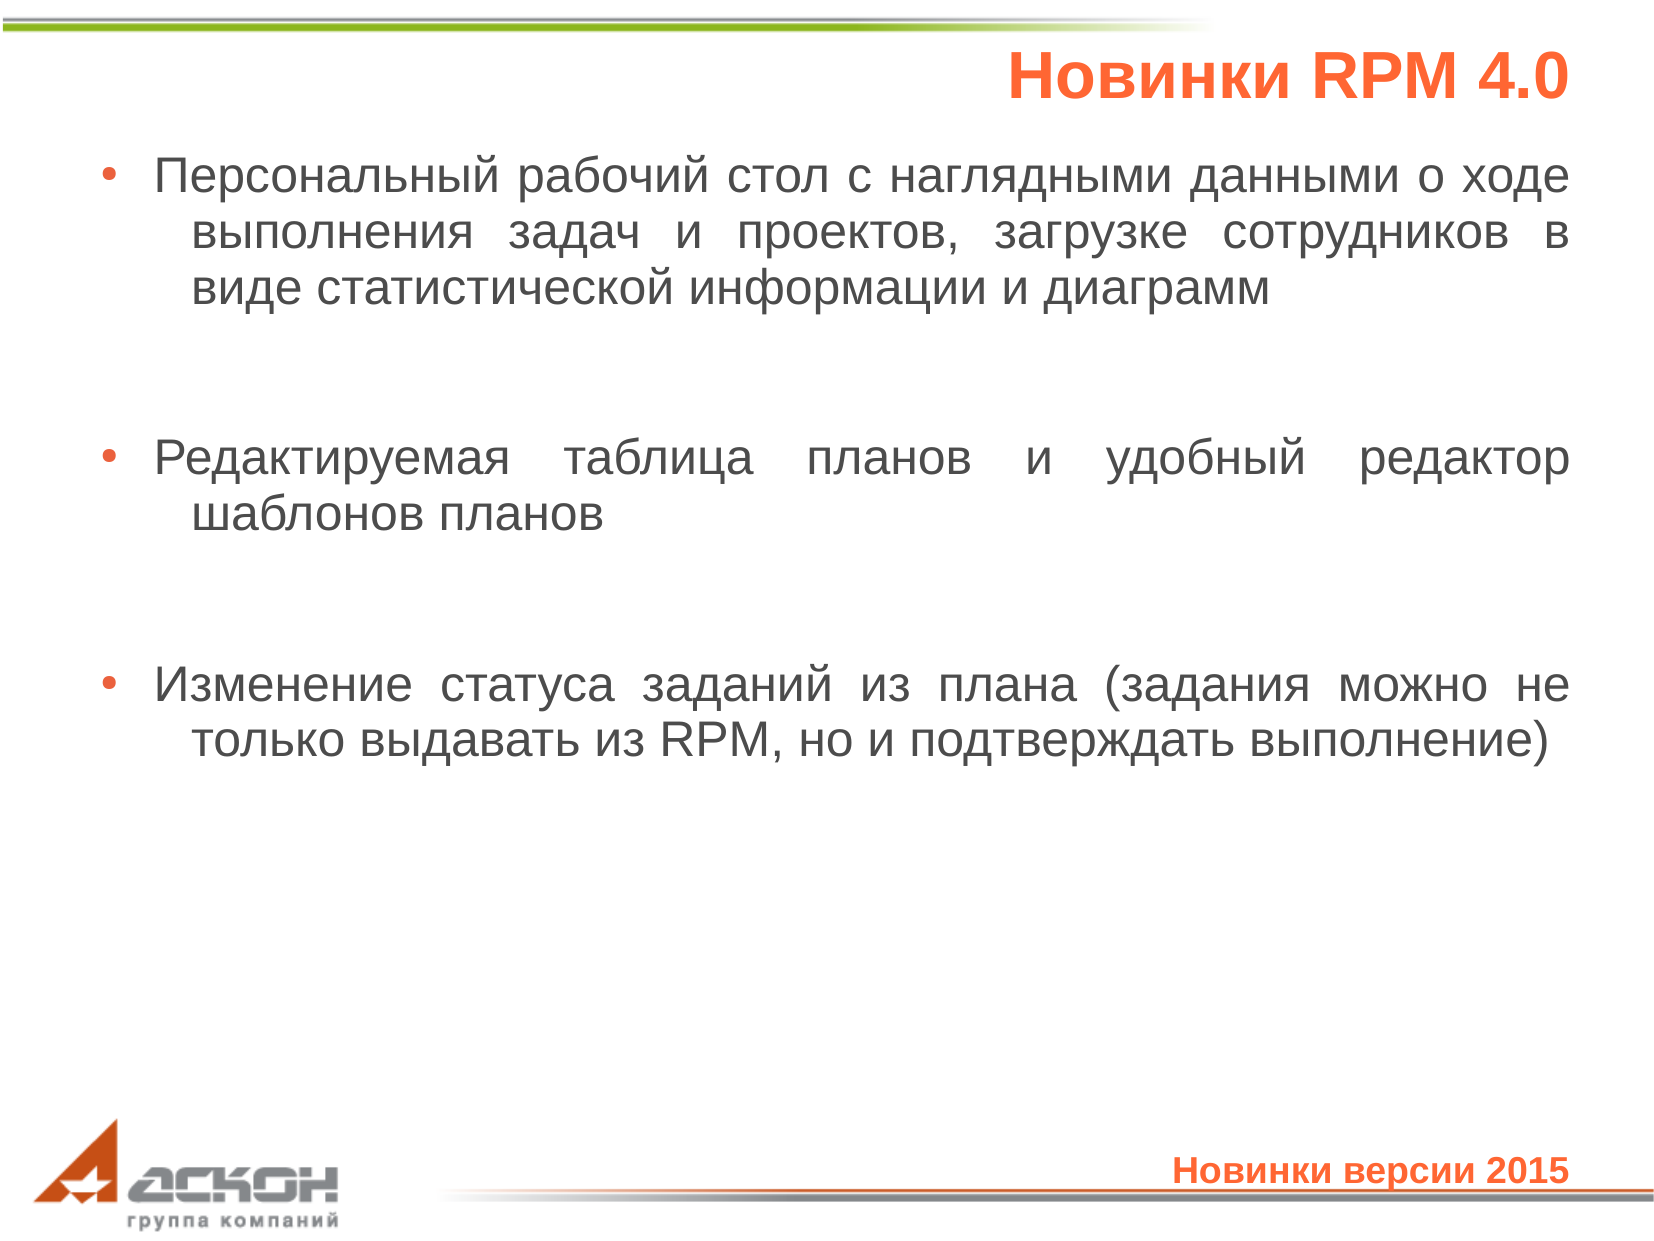

# Новинки RPM 4.0
Персональный рабочий стол с наглядными данными о ходе выполнения задач и проектов, загрузке сотрудников в виде статистической информации и диаграмм
Редактируемая таблица планов и удобный редактор шаблонов планов
Изменение статуса заданий из плана (задания можно не только выдавать из RPM, но и подтверждать выполнение)